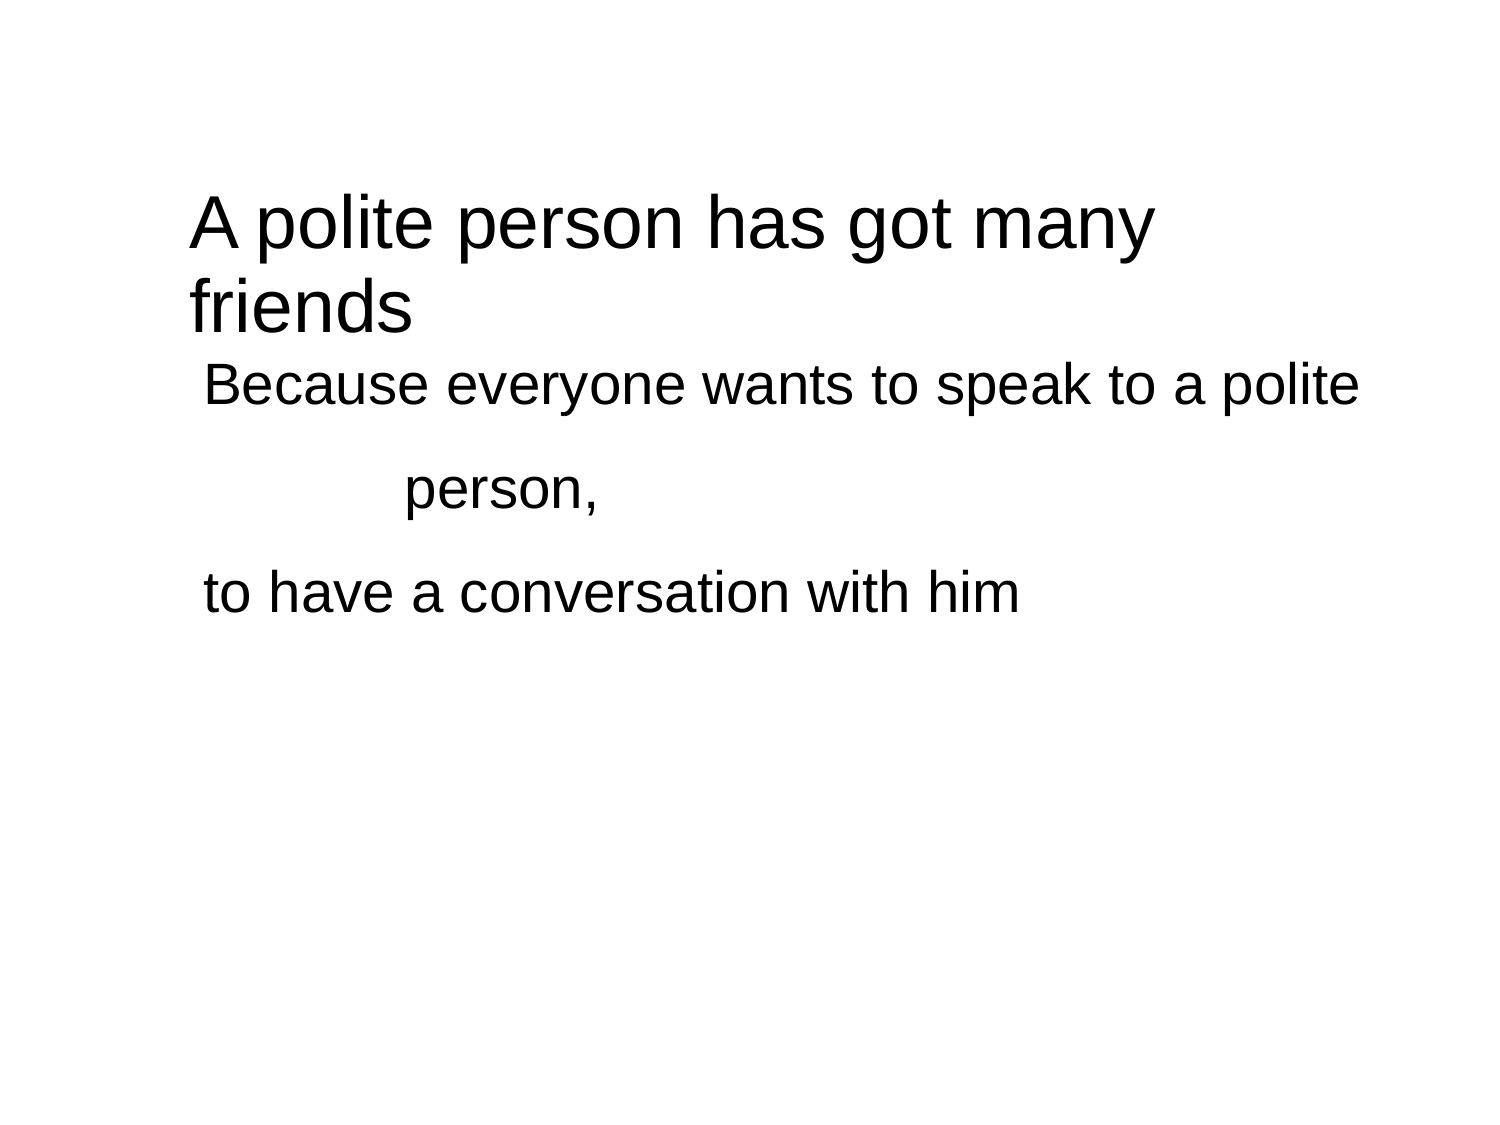

A polite person has got many friends
Because everyone wants to speak to a polite
person,
to have a conversation with him